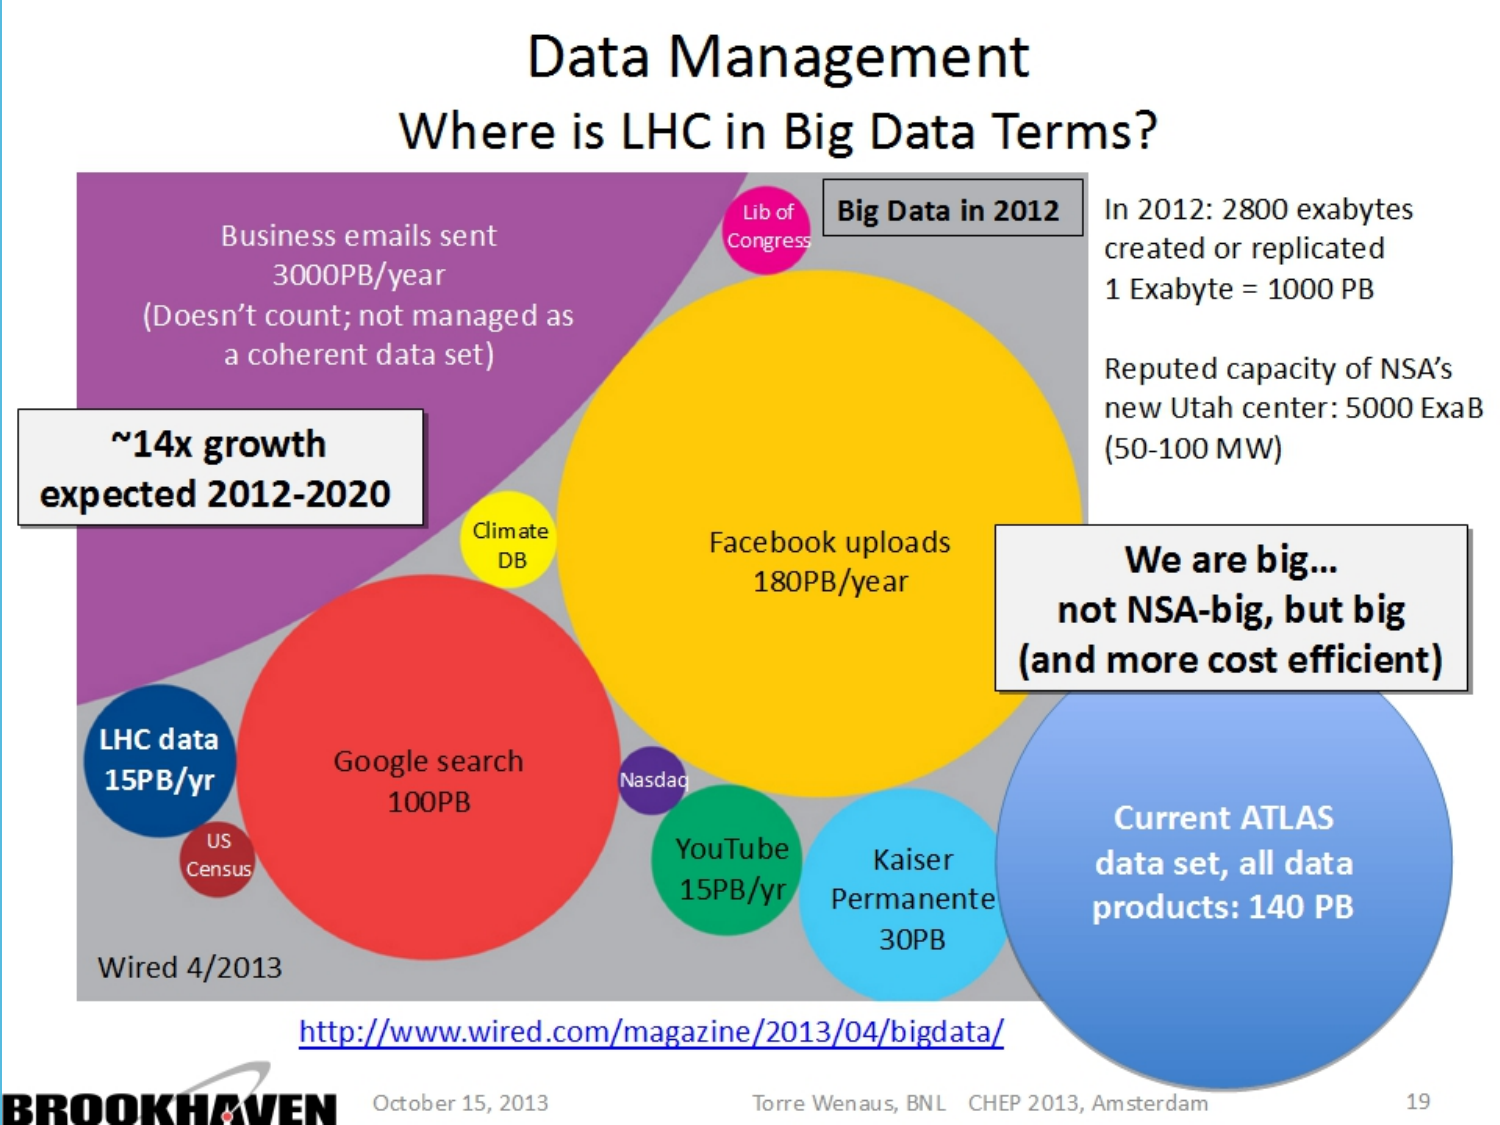

# Данные большого объёма
Объём данных при хранении.
Скорость поступления данных.
Разнообразие данных (сложность структуры).
Неопределённость данных.
23